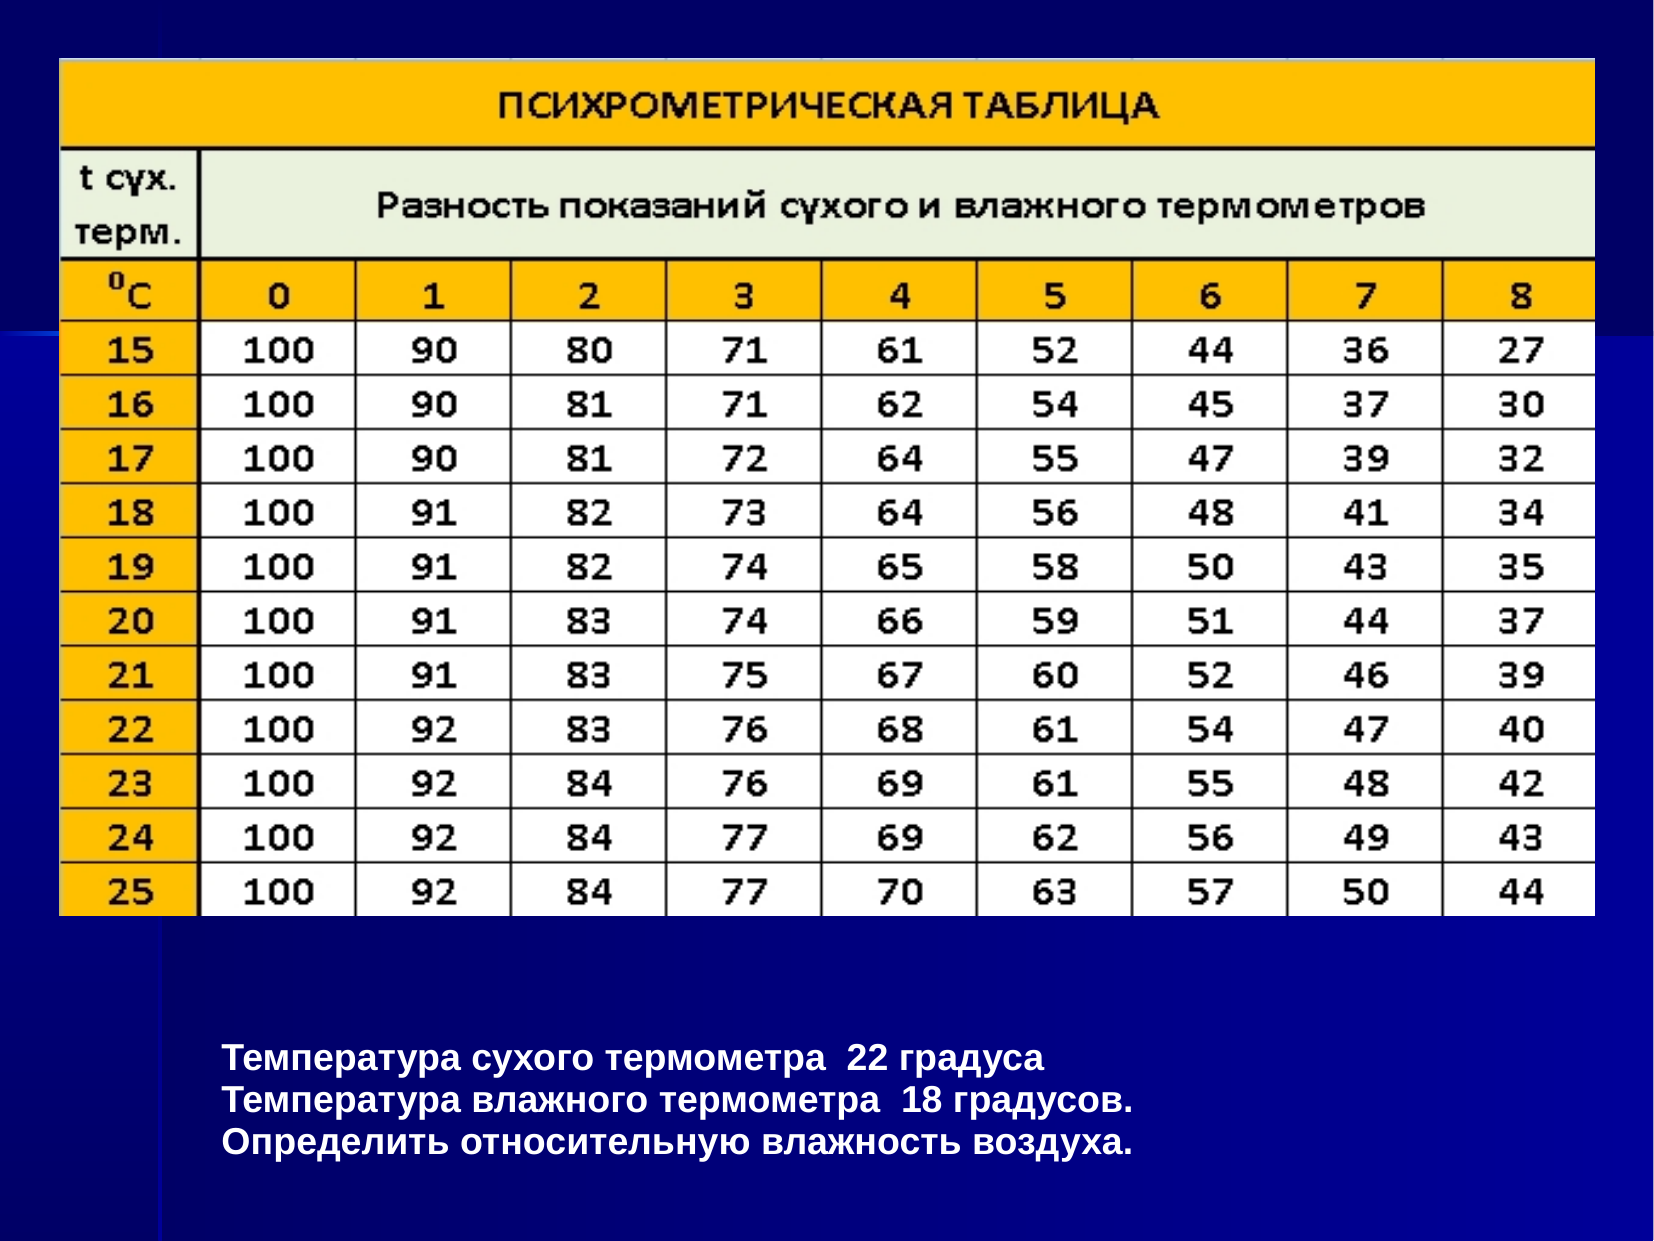

Температура сухого термометра 22 градуса
Температура влажного термометра 18 градусов.
Определить относительную влажность воздуха.